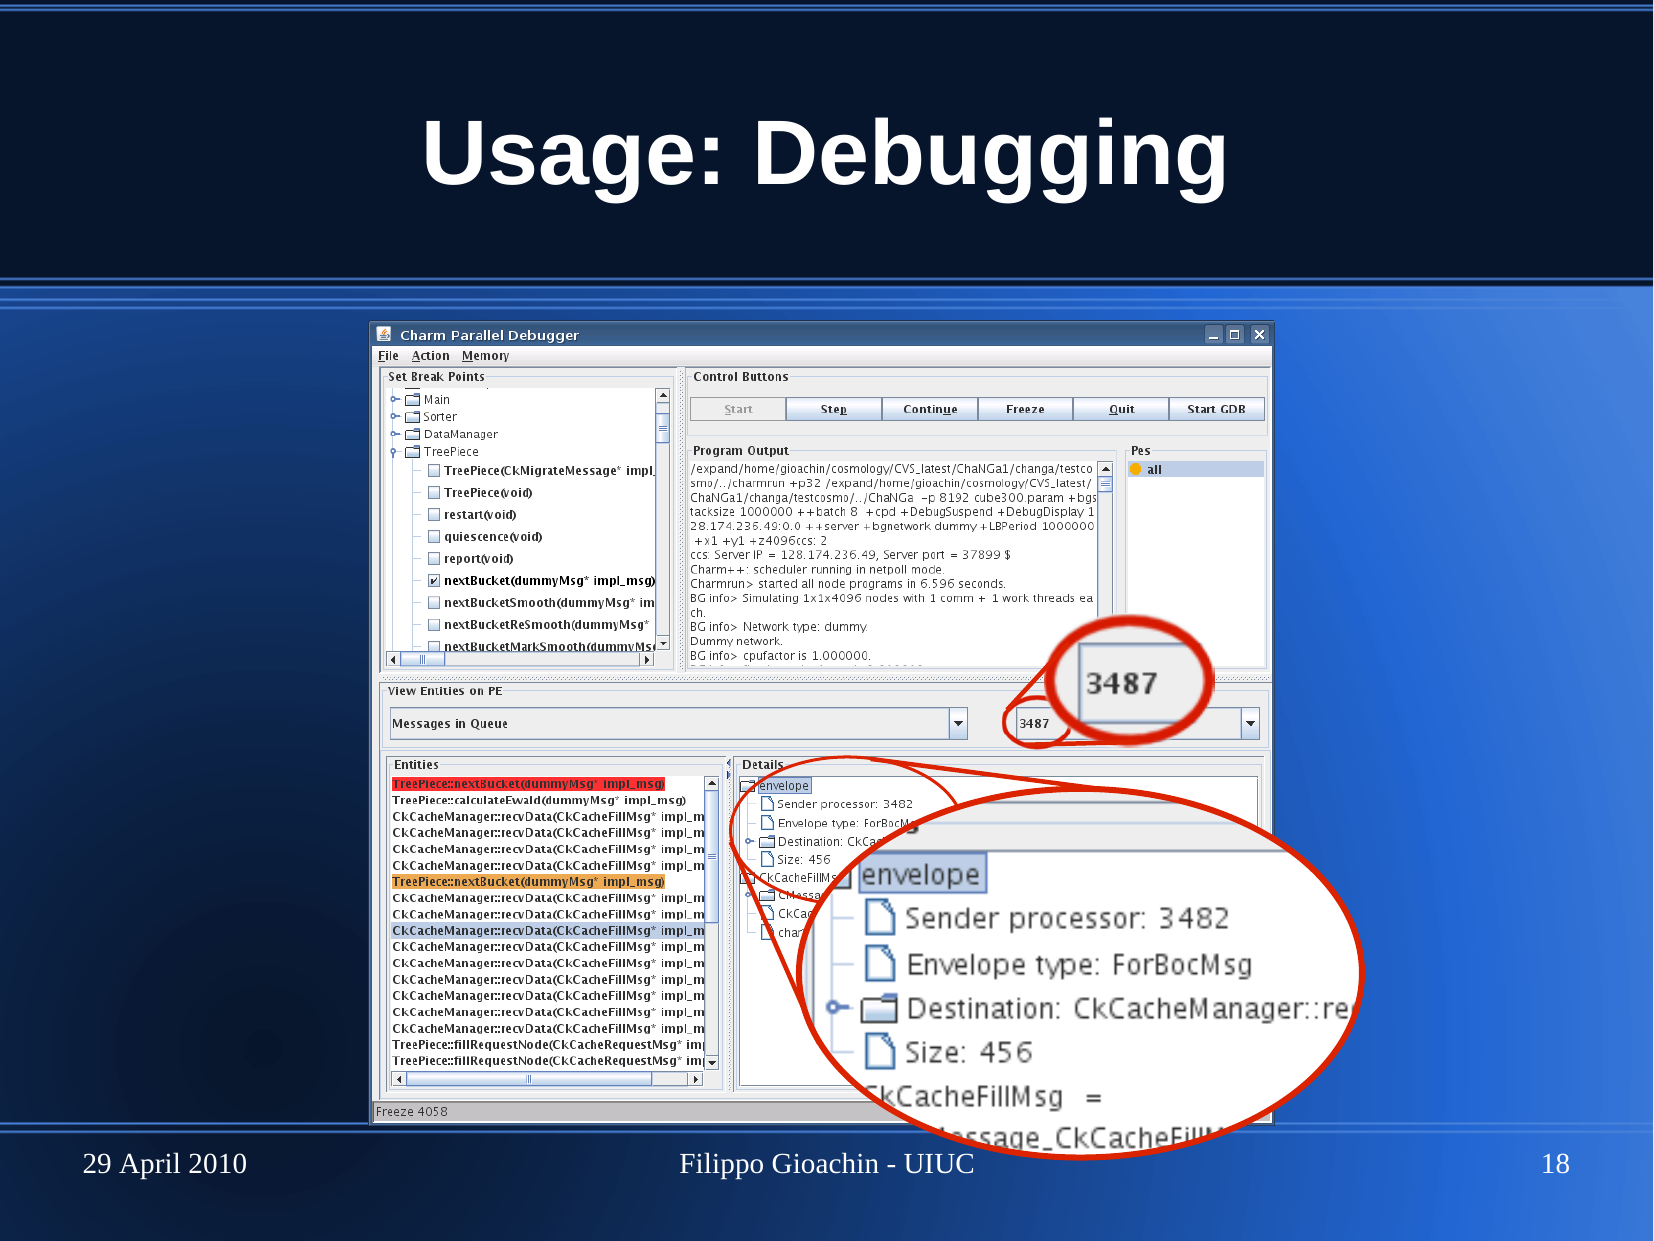

# Usage: Debugging
29 April 2010
Filippo Gioachin - UIUC
18